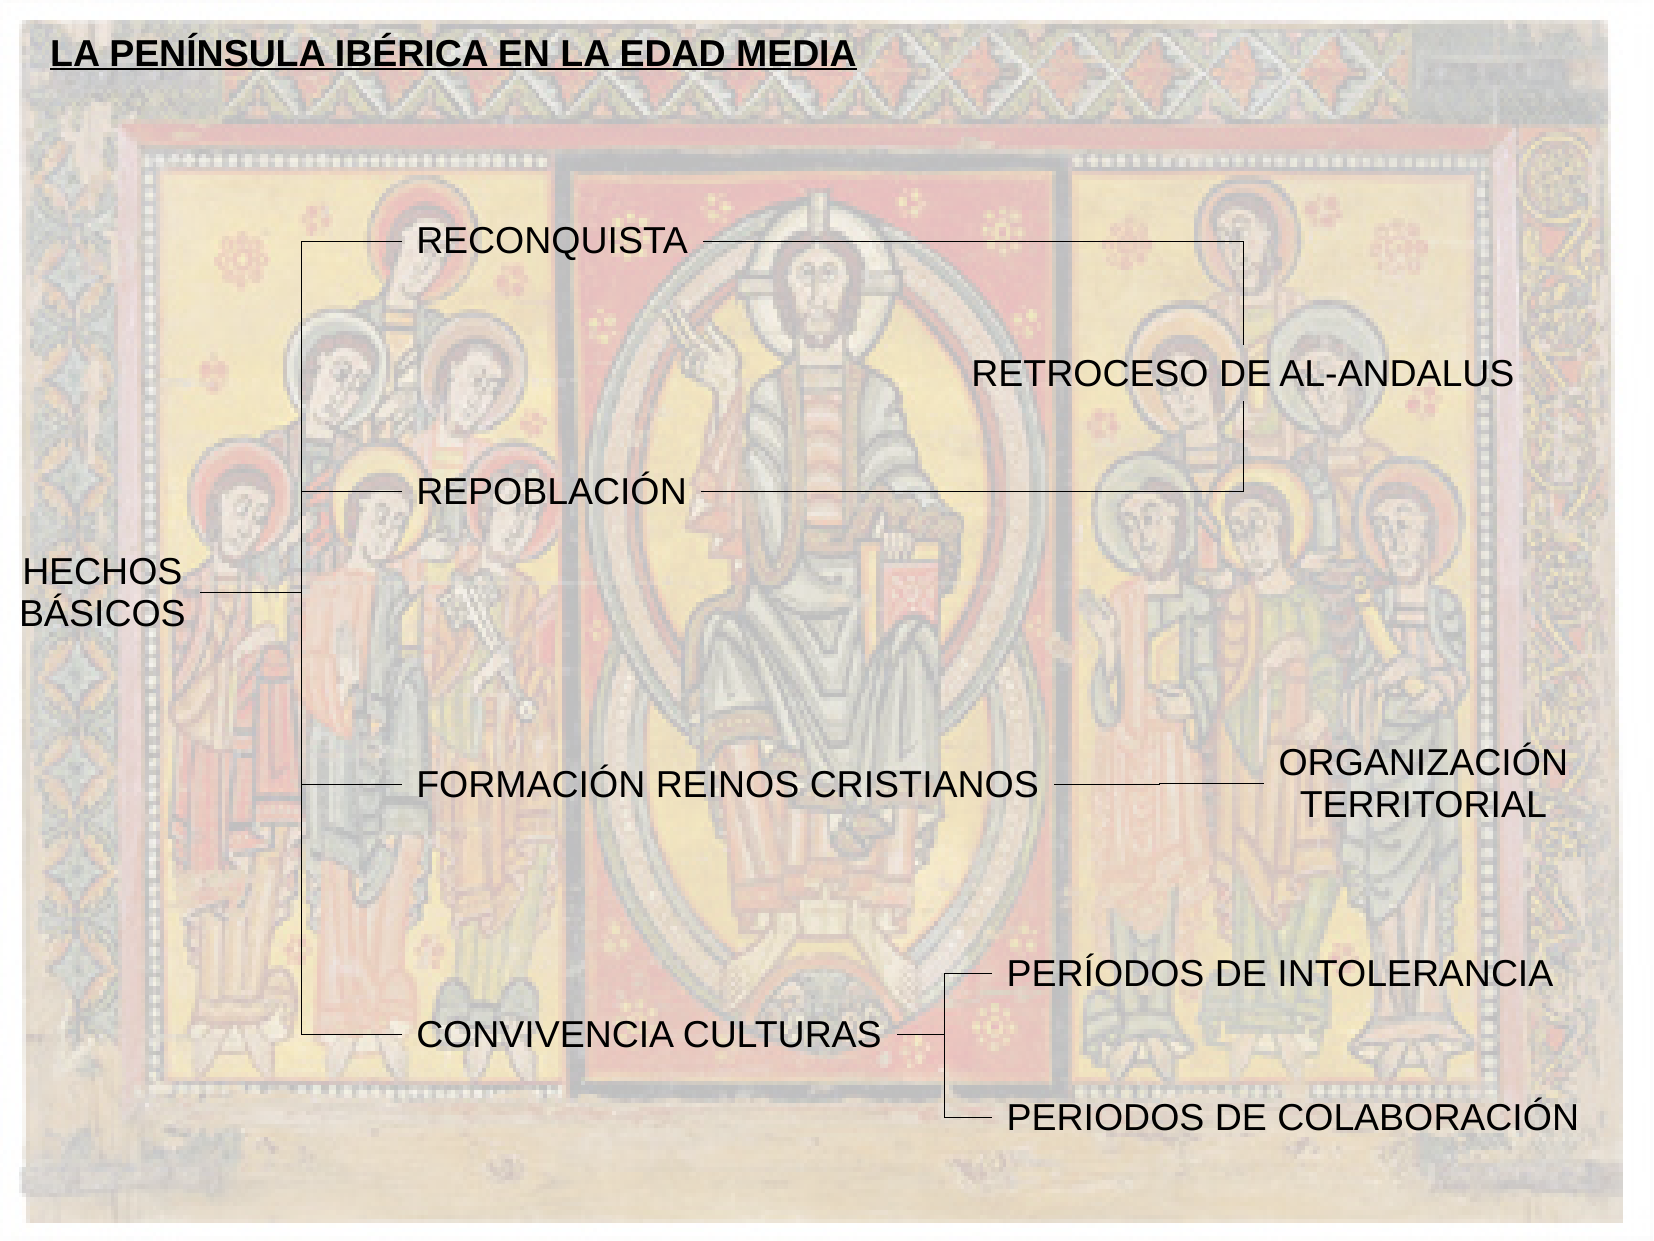

LA PENÍNSULA IBÉRICA EN LA EDAD MEDIA
RECONQUISTA
RETROCESO DE AL-ANDALUS
REPOBLACIÓN
HECHOS
BÁSICOS
ORGANIZACIÓN
TERRITORIAL
FORMACIÓN REINOS CRISTIANOS
PERÍODOS DE INTOLERANCIA
CONVIVENCIA CULTURAS
PERIODOS DE COLABORACIÓN